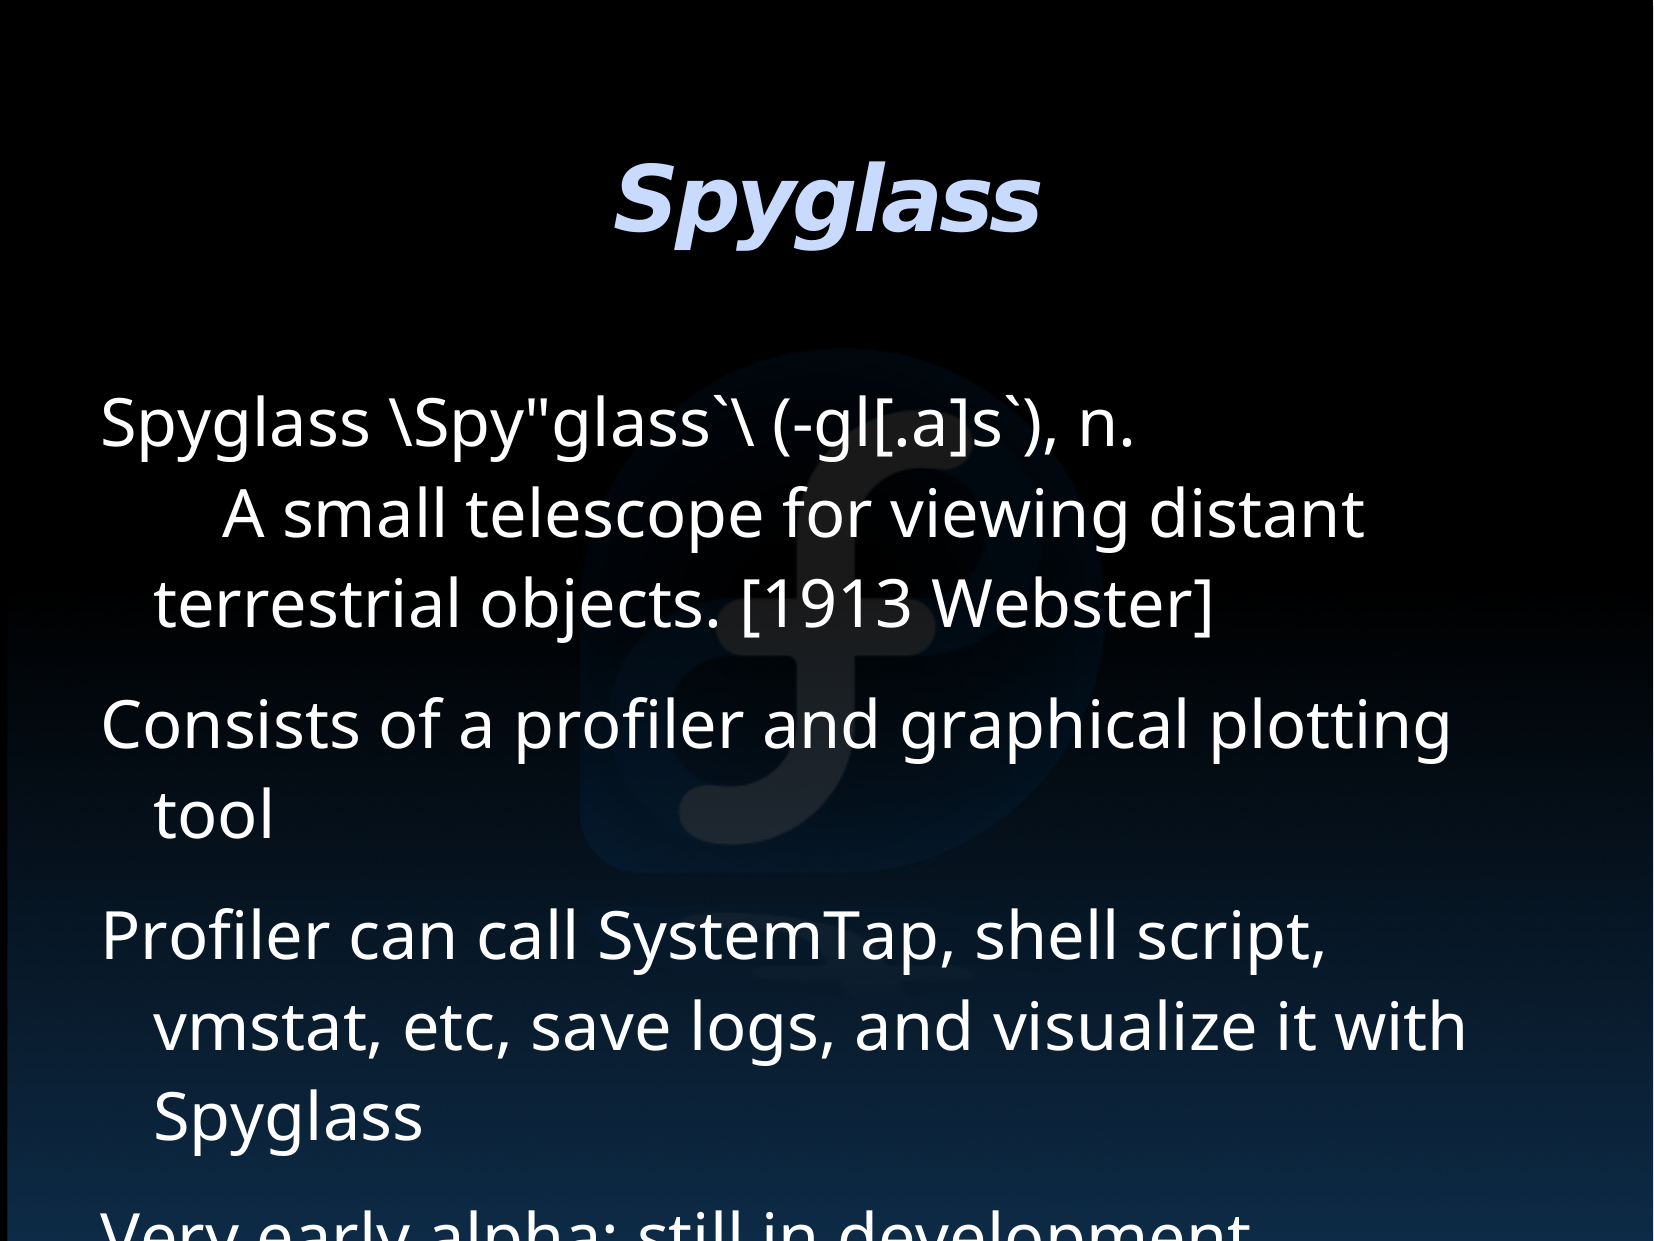

# Spyglass
Spyglass \Spy"glass`\ (-gl[.a]s`), n.
 A small telescope for viewing distant terrestrial objects. [1913 Webster]
Consists of a profiler and graphical plotting tool
Profiler can call SystemTap, shell script, vmstat, etc, save logs, and visualize it with Spyglass
Very early alpha; still in development